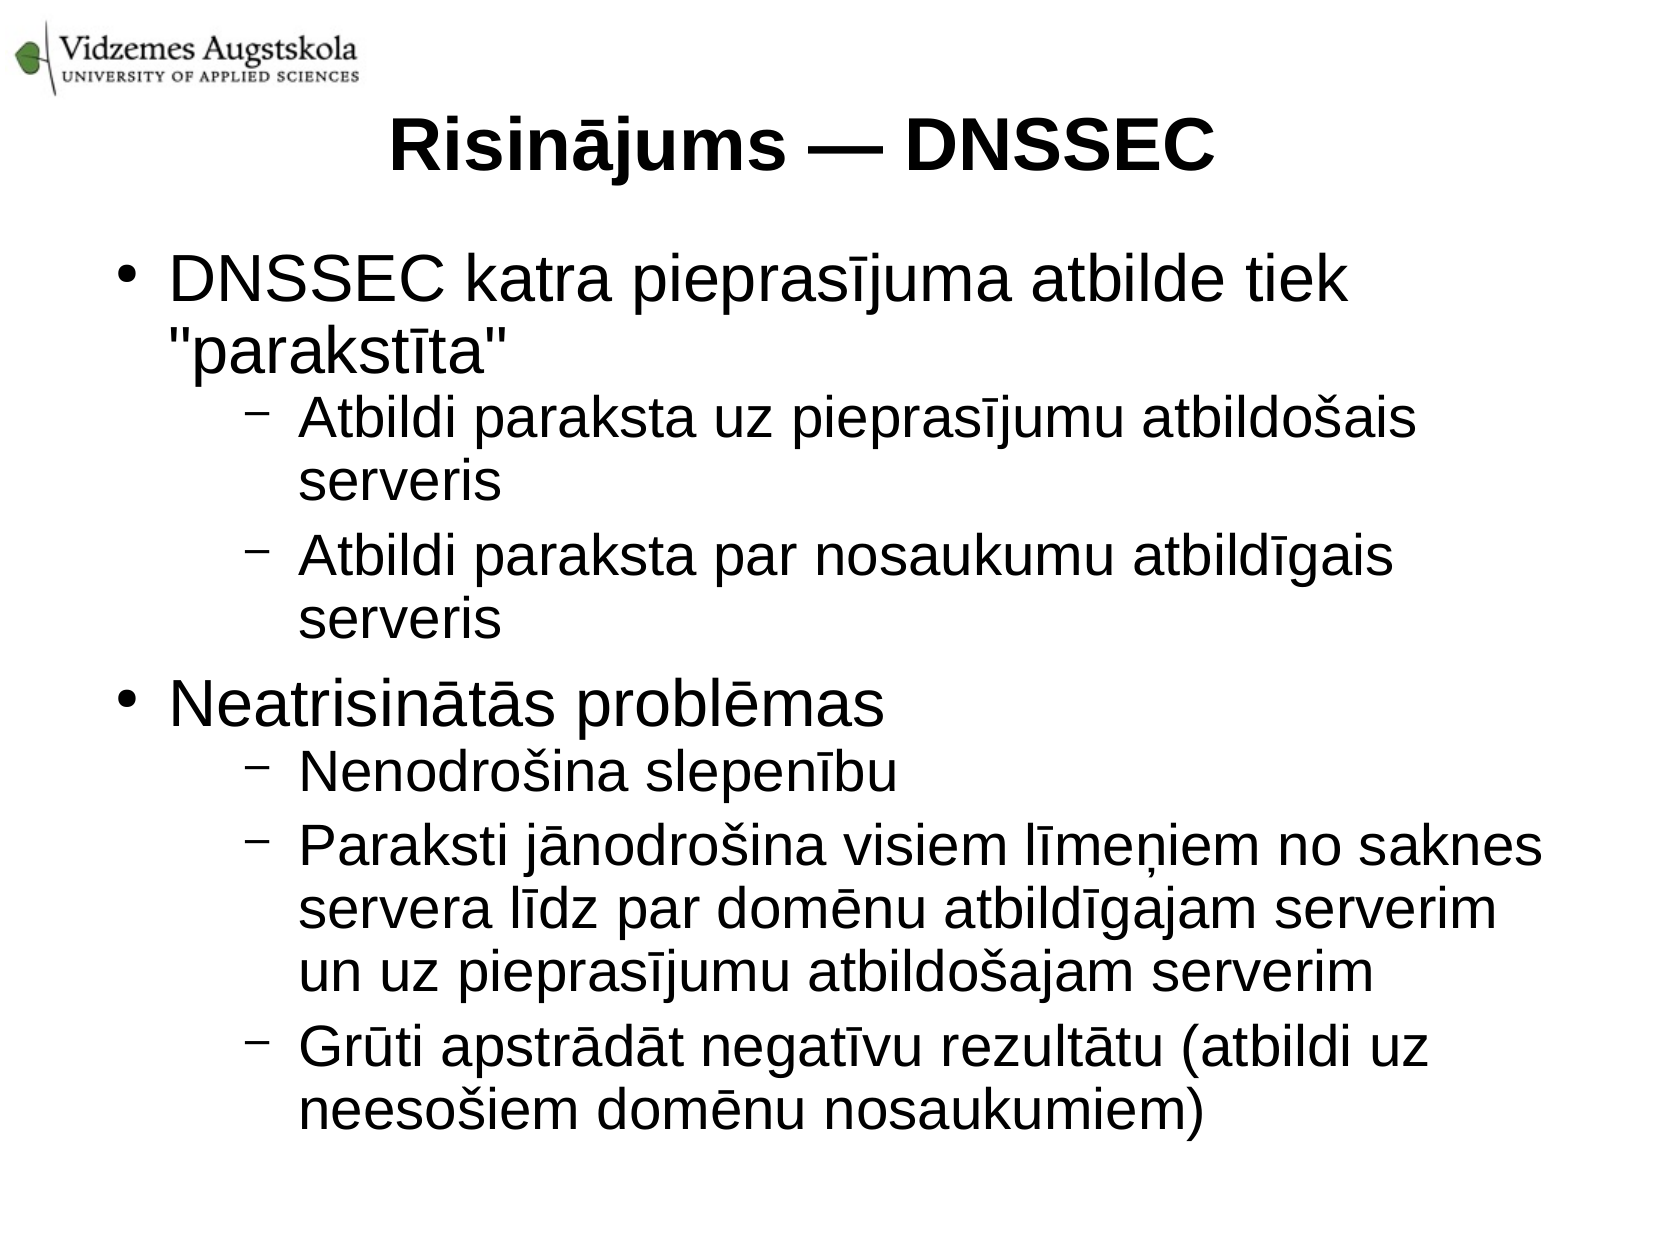

# Risinājums — DNSSEC
DNSSEC katra pieprasījuma atbilde tiek "parakstīta"
Atbildi paraksta uz pieprasījumu atbildošais serveris
Atbildi paraksta par nosaukumu atbildīgais serveris
Neatrisinātās problēmas
Nenodrošina slepenību
Paraksti jānodrošina visiem līmeņiem no saknes servera līdz par domēnu atbildīgajam serverim un uz pieprasījumu atbildošajam serverim
Grūti apstrādāt negatīvu rezultātu (atbildi uz neesošiem domēnu nosaukumiem)